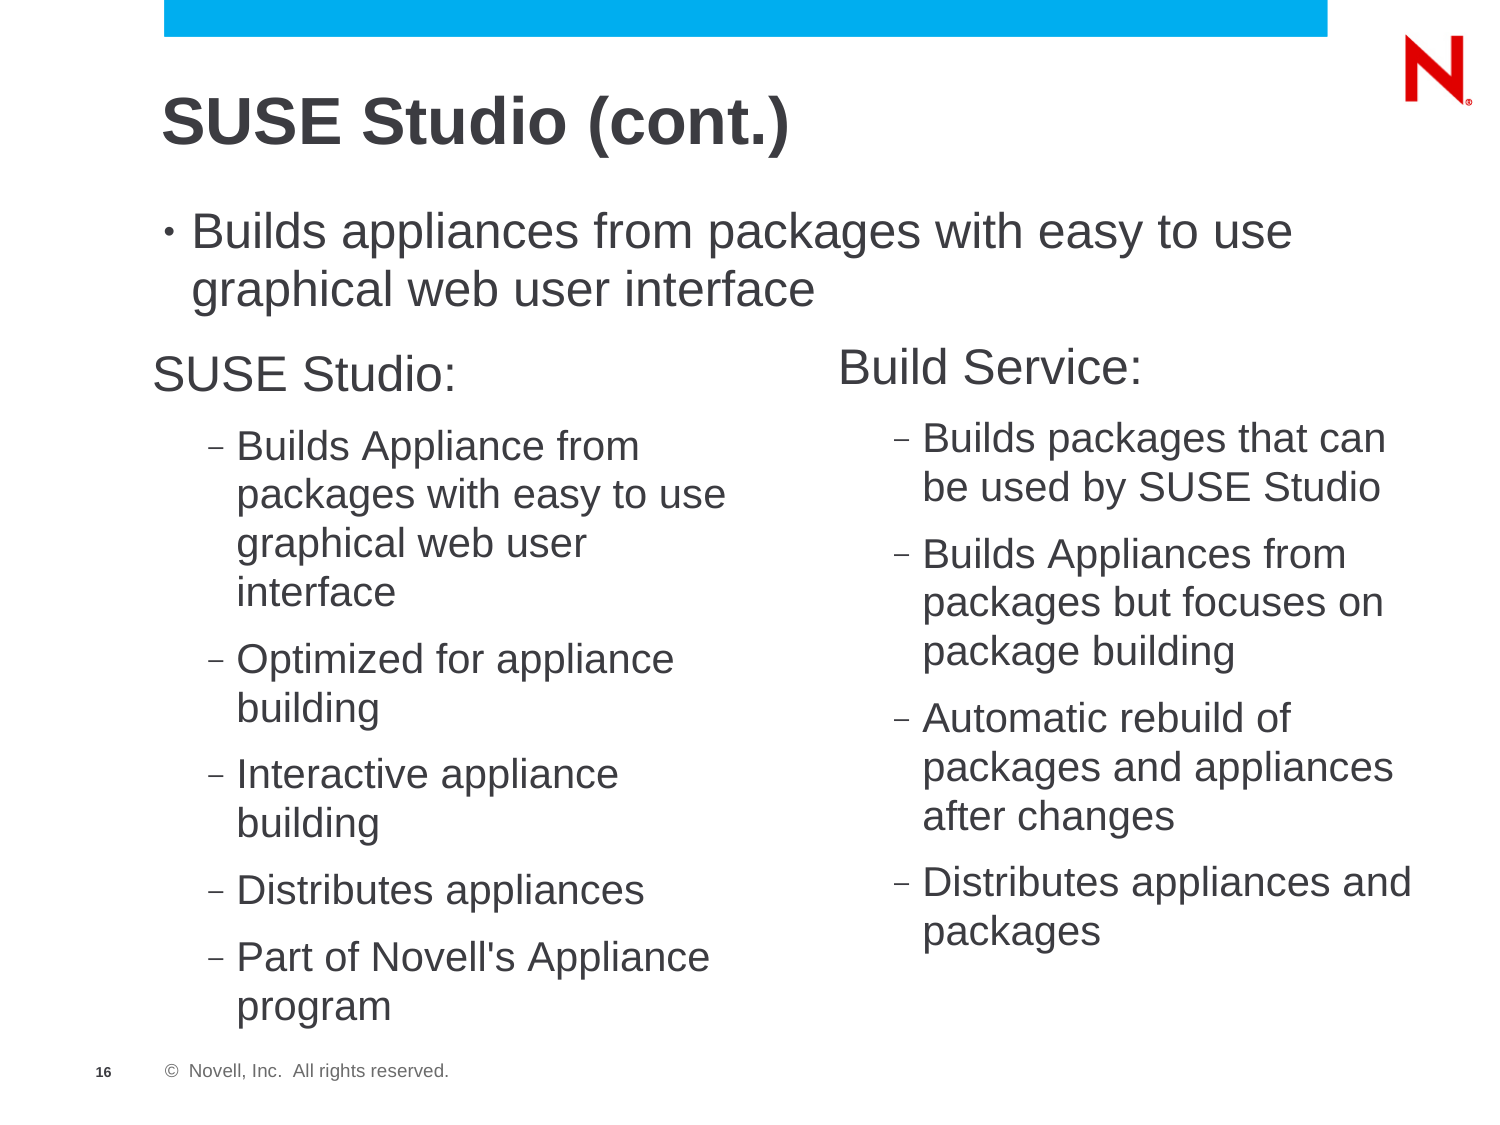

# SUSE Studio (cont.)
Builds appliances from packages with easy to use graphical web user interface
Build Service:
Builds packages that can be used by SUSE Studio
Builds Appliances from packages but focuses on package building
Automatic rebuild of packages and appliances after changes
Distributes appliances and packages
SUSE Studio:
Builds Appliance from packages with easy to use graphical web user interface
Optimized for appliance building
Interactive appliance building
Distributes appliances
Part of Novell's Appliance program